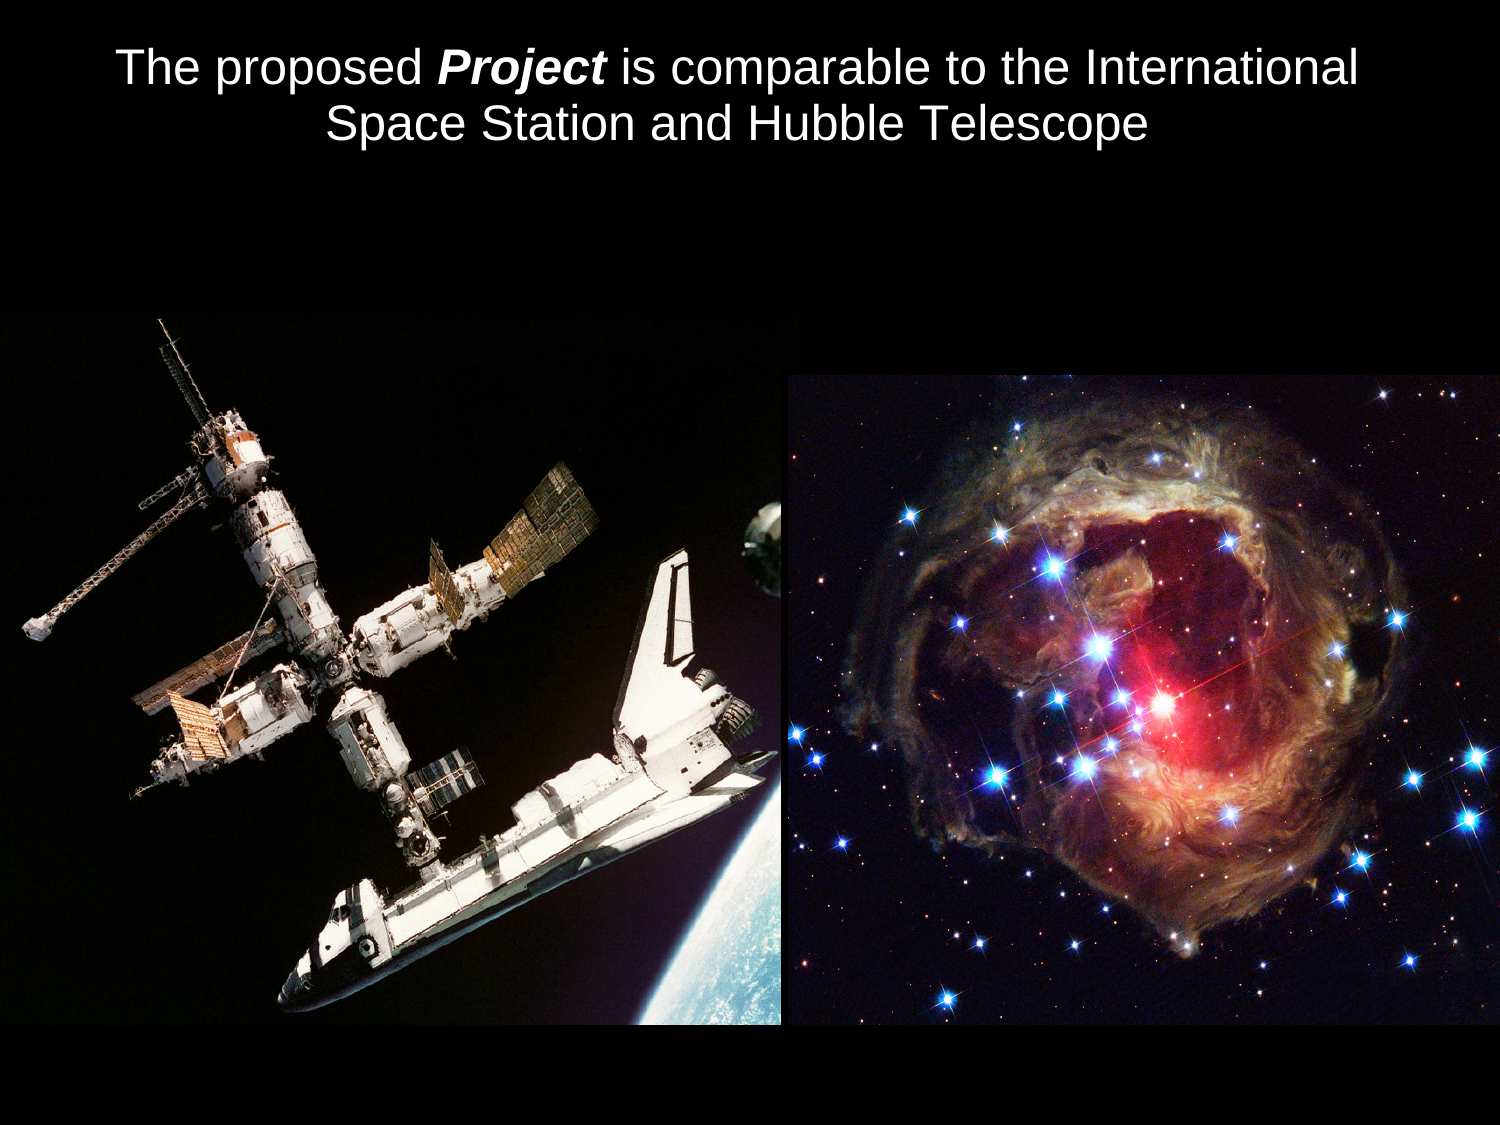

The proposed Project is comparable to the International Space Station and Hubble Telescope